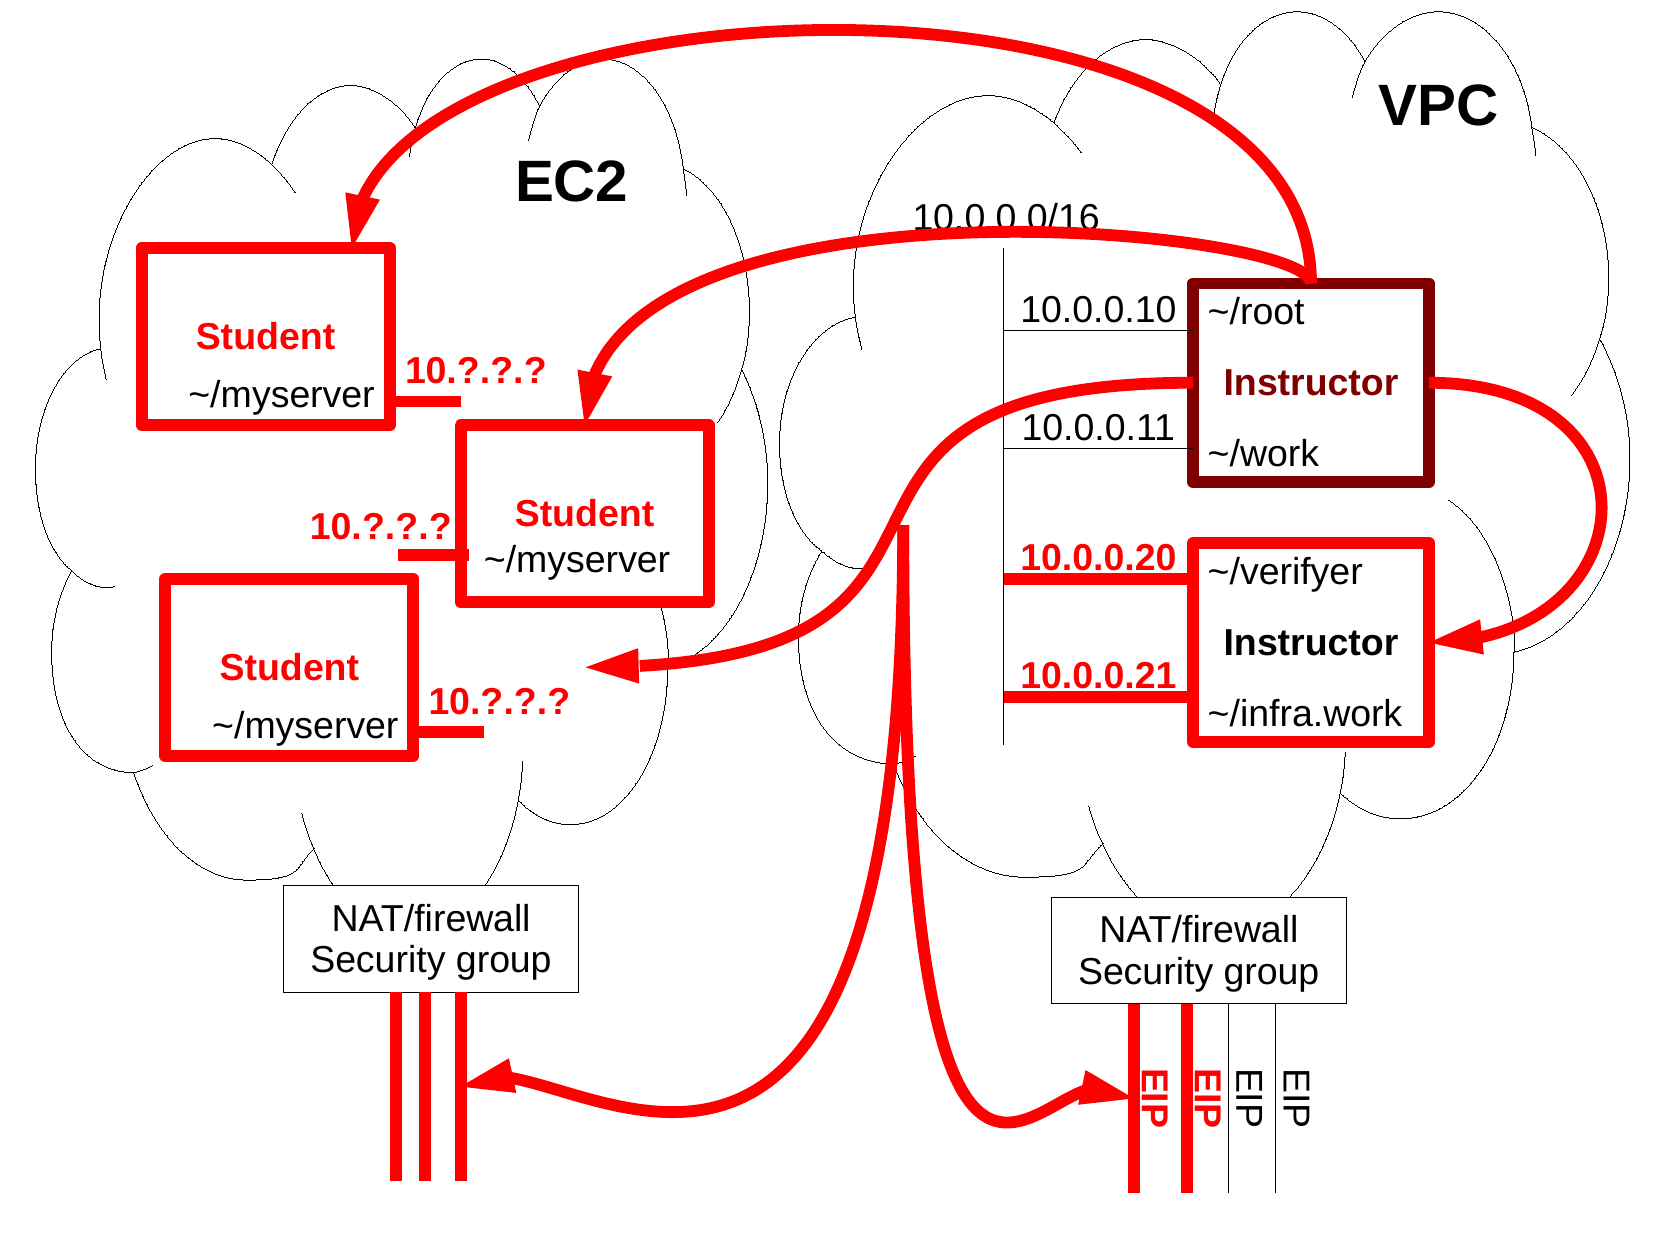

VPC
EC2
10.0.0.0/16
Student
10.?.?.?
~/myserver
Instructor
~/root
10.0.0.10
Student
~/work
10.0.0.11
10.?.?.?
~/myserver
Instructor
~/verifyer
Student
10.?.?.?
~/myserver
10.0.0.20
~/infra.work
10.0.0.21
NAT/firewall
Security group
NAT/firewall
Security group
EIP
EIP
EIP
EIP